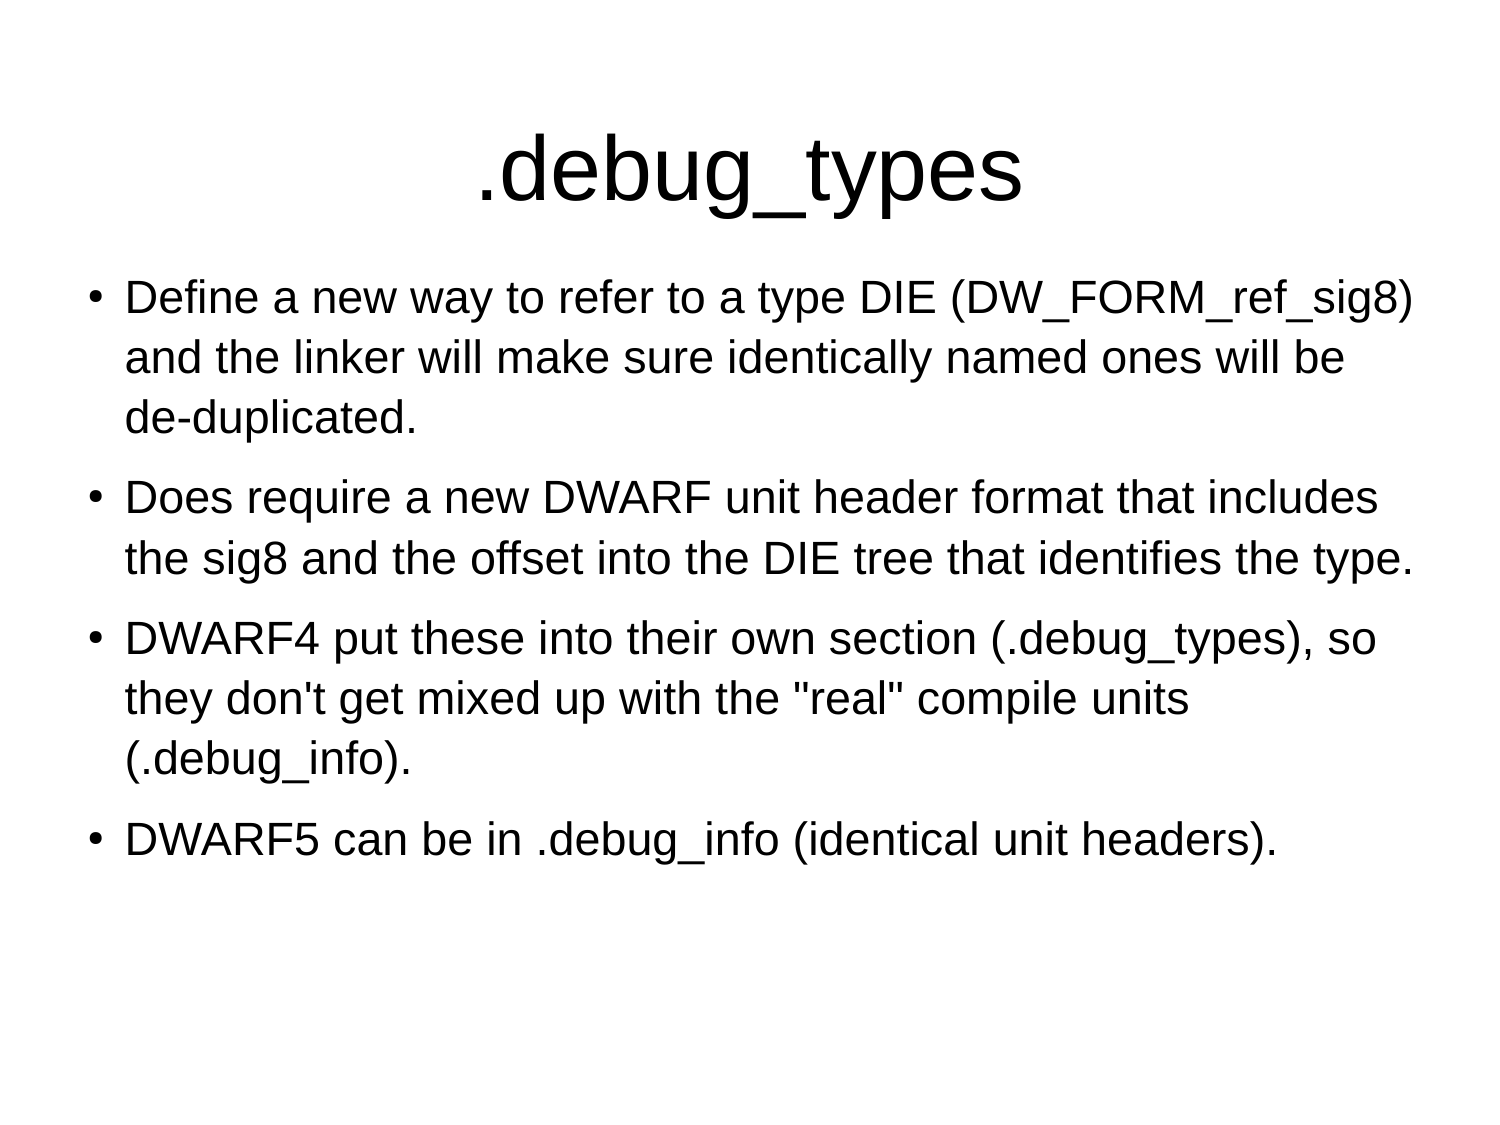

# .debug_types
Define a new way to refer to a type DIE (DW_FORM_ref_sig8) and the linker will make sure identically named ones will be de-duplicated.
Does require a new DWARF unit header format that includes the sig8 and the offset into the DIE tree that identifies the type.
DWARF4 put these into their own section (.debug_types), so they don't get mixed up with the "real" compile units (.debug_info).
DWARF5 can be in .debug_info (identical unit headers).